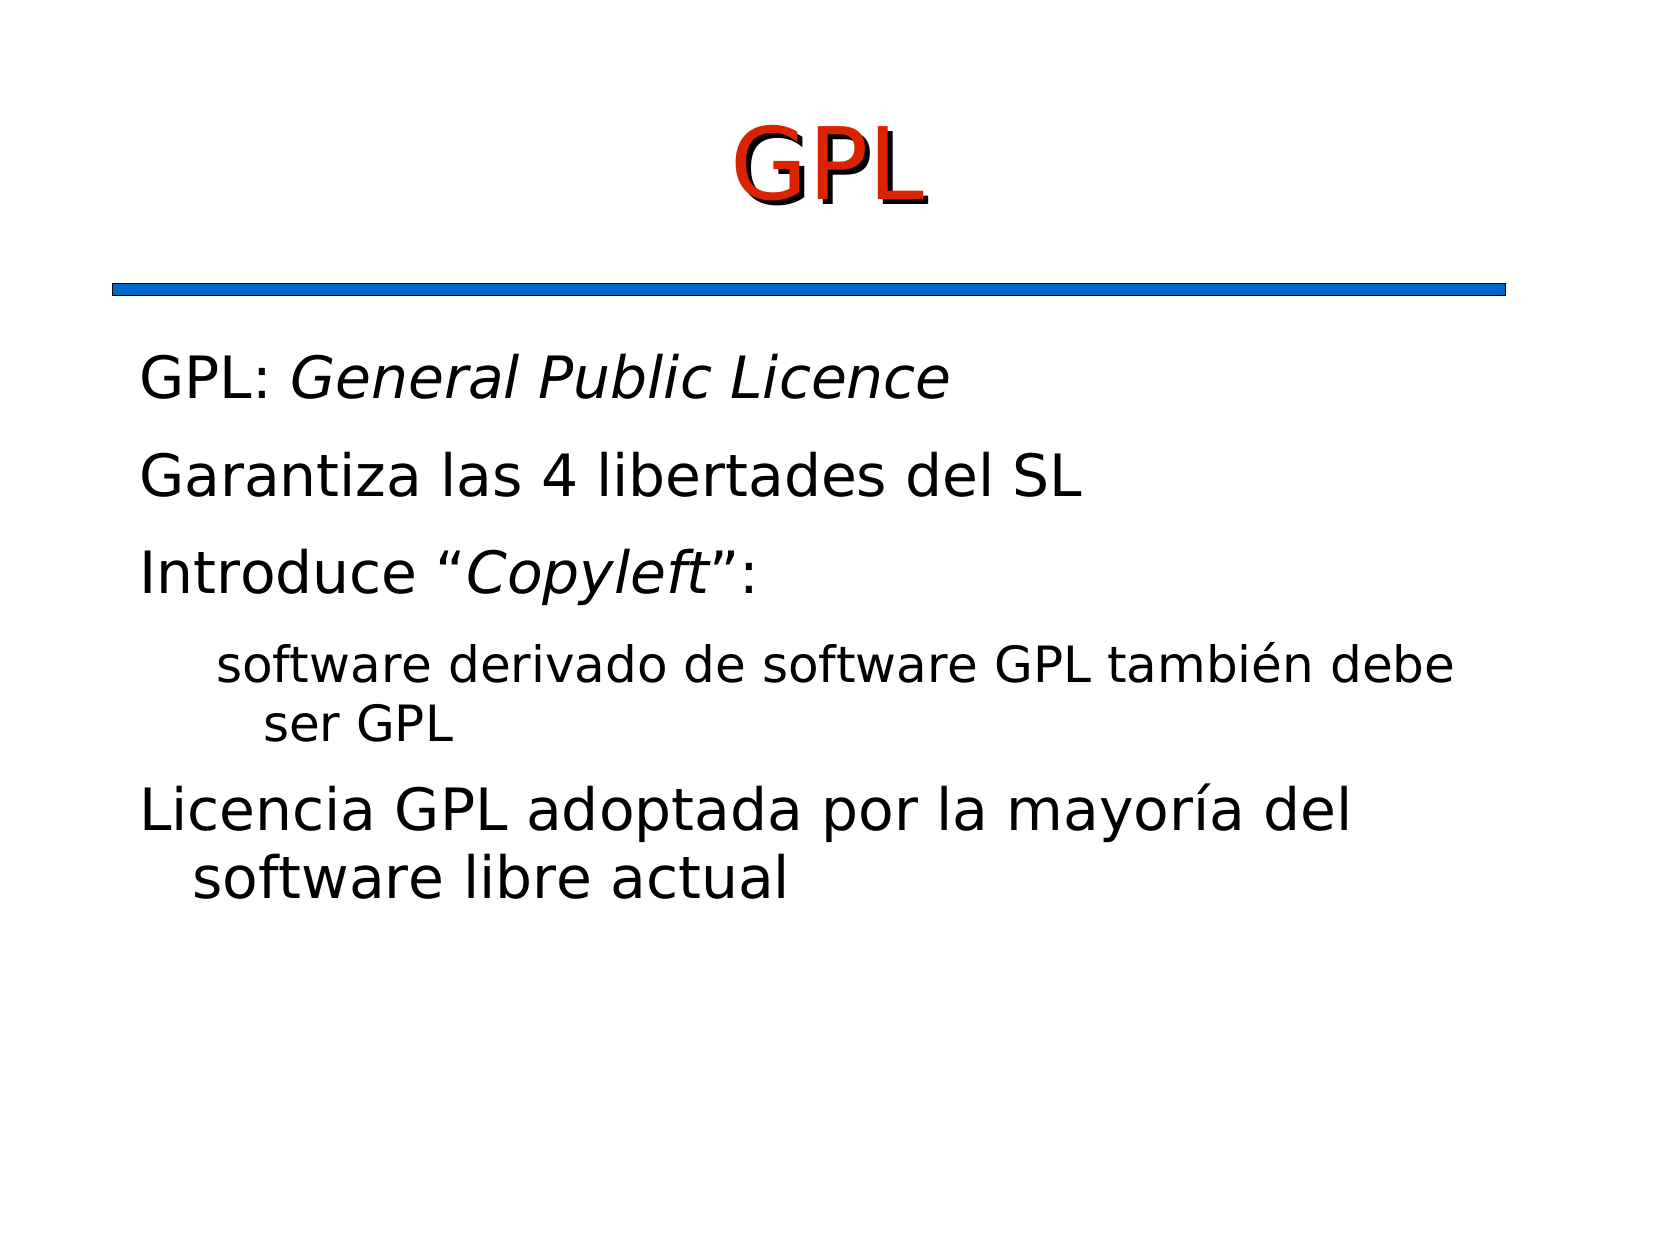

# GPL
GPL: General Public Licence
Garantiza las 4 libertades del SL
Introduce “Copyleft”:
software derivado de software GPL también debe ser GPL
Licencia GPL adoptada por la mayoría del software libre actual